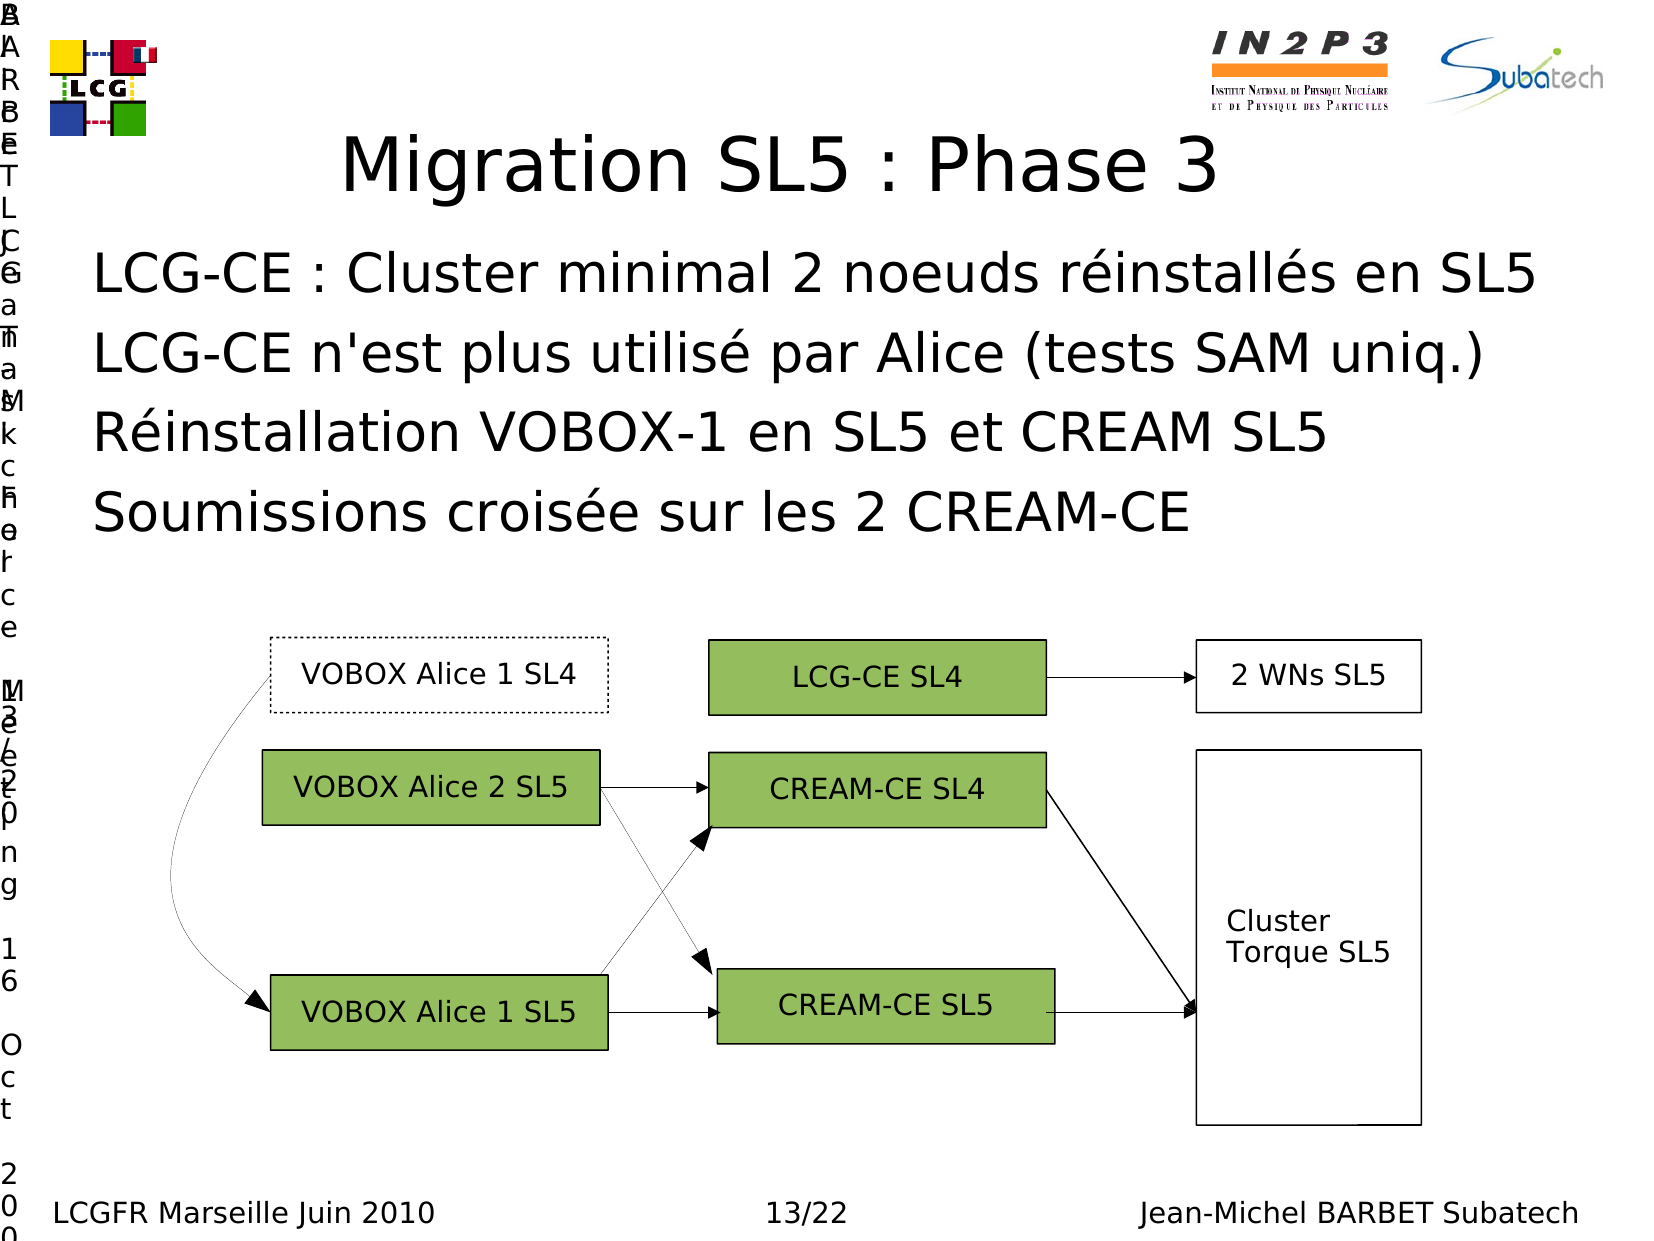

# Migration SL5 : Phase 3
LCG-CE : Cluster minimal 2 noeuds réinstallés en SL5
LCG-CE n'est plus utilisé par Alice (tests SAM uniq.)
Réinstallation VOBOX-1 en SL5 et CREAM SL5
Soumissions croisée sur les 2 CREAM-CE
VOBOX Alice 1 SL4
LCG-CE SL4
2 WNs SL5
VOBOX Alice 2 SL5
Cluster
Torque SL5
CREAM-CE SL4
CREAM-CE SL5
VOBOX Alice 1 SL5